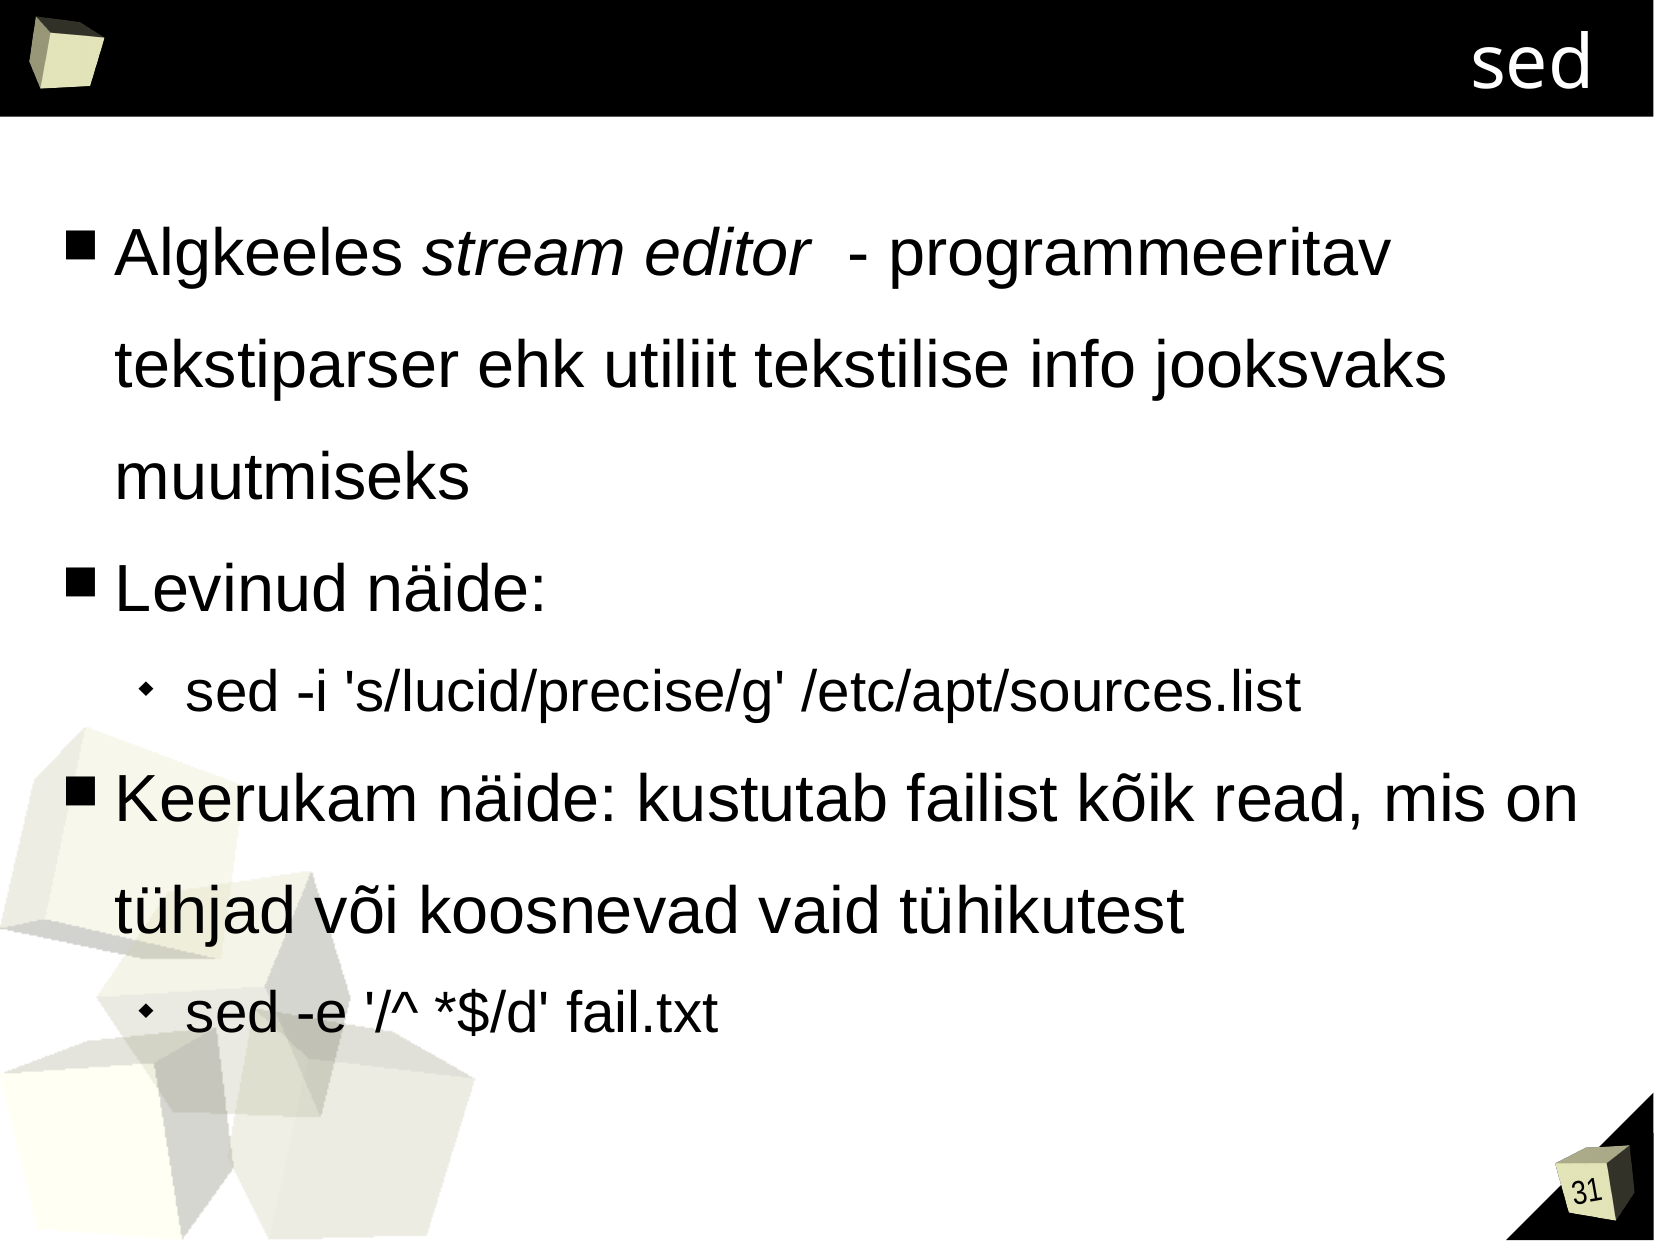

# sed
Algkeeles stream editor - programmeeritav tekstiparser ehk utiliit tekstilise info jooksvaks muutmiseks
Levinud näide:
sed -i 's/lucid/precise/g' /etc/apt/sources.list
Keerukam näide: kustutab failist kõik read, mis on tühjad või koosnevad vaid tühikutest
sed -e '/^ *$/d' fail.txt